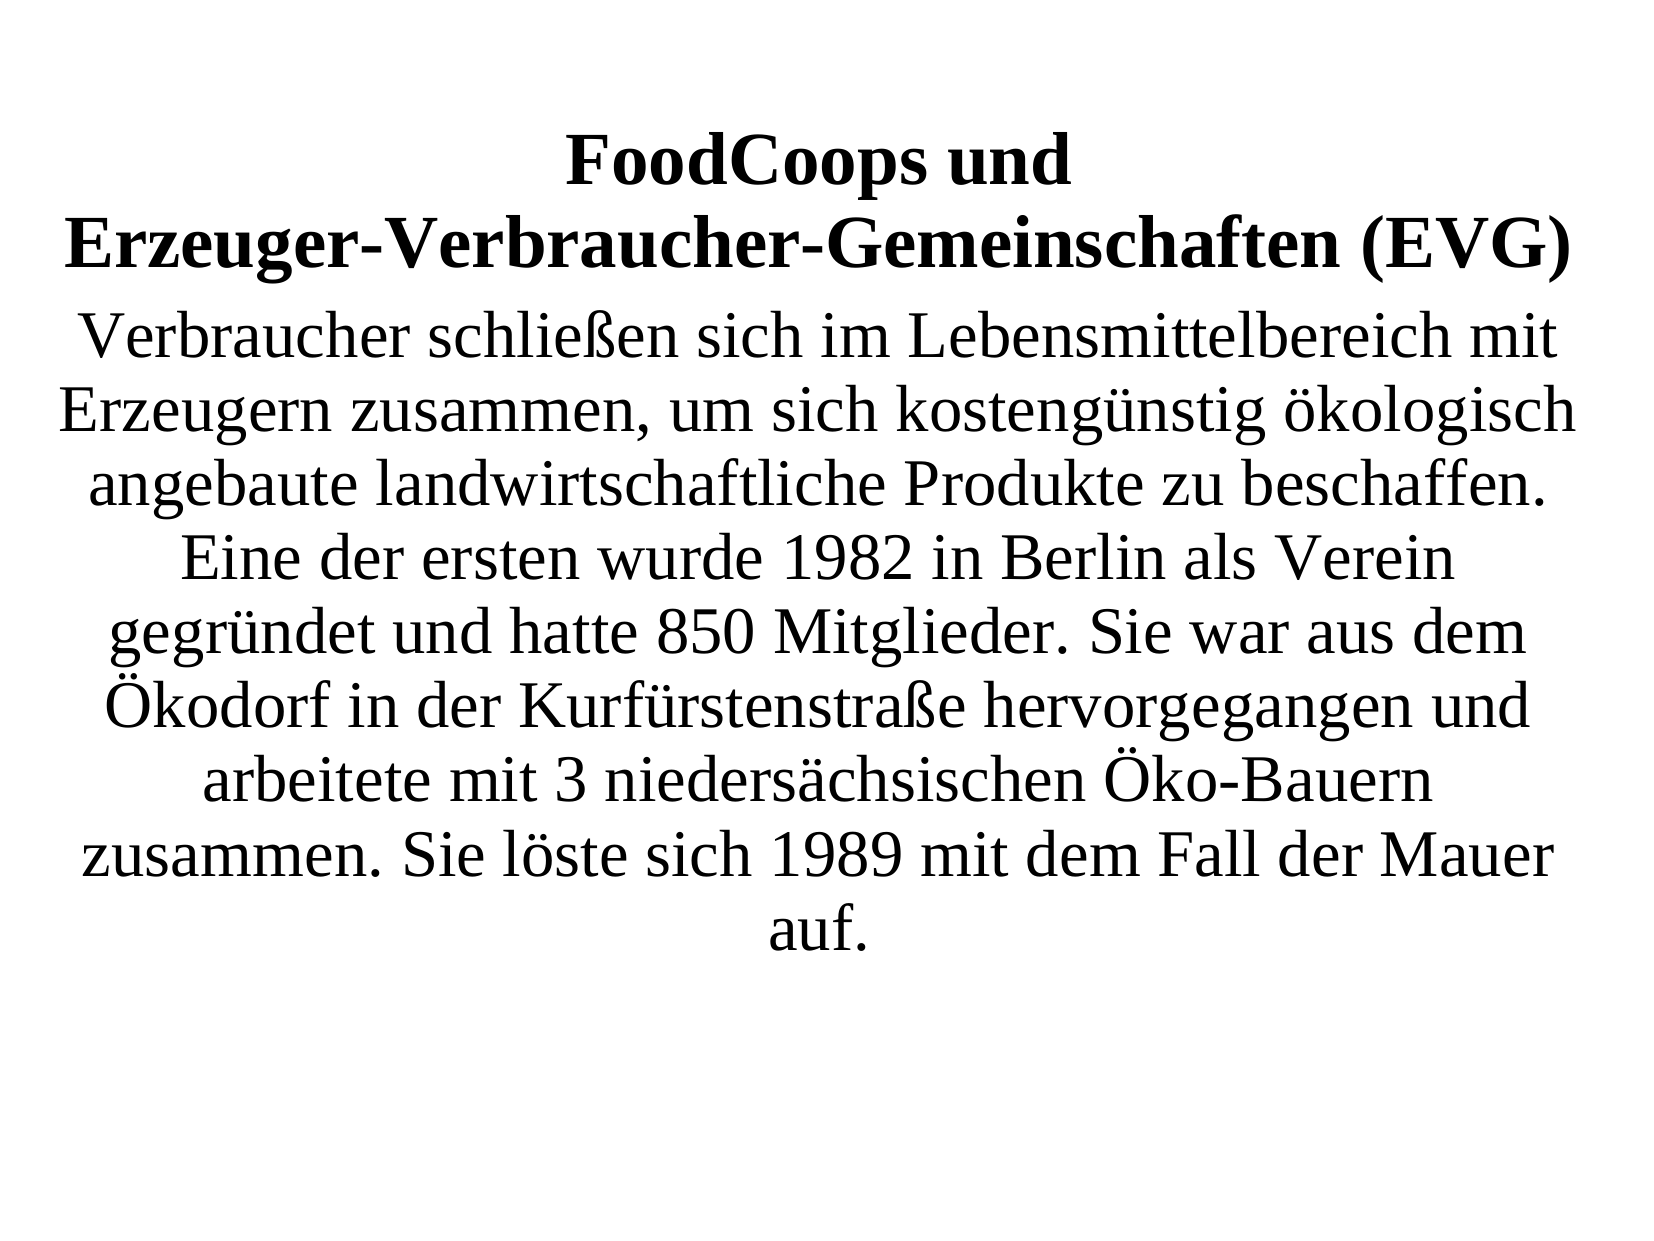

FoodCoops und
Erzeuger-Verbraucher-Gemeinschaften (EVG)
Verbraucher schließen sich im Lebensmittelbereich mit Erzeugern zusammen, um sich kostengünstig ökologisch angebaute landwirtschaftliche Produkte zu beschaffen.
Eine der ersten wurde 1982 in Berlin als Verein gegründet und hatte 850 Mitglieder. Sie war aus dem Ökodorf in der Kurfürstenstraße hervorgegangen und arbeitete mit 3 niedersächsischen Öko-Bauern zusammen. Sie löste sich 1989 mit dem Fall der Mauer auf.